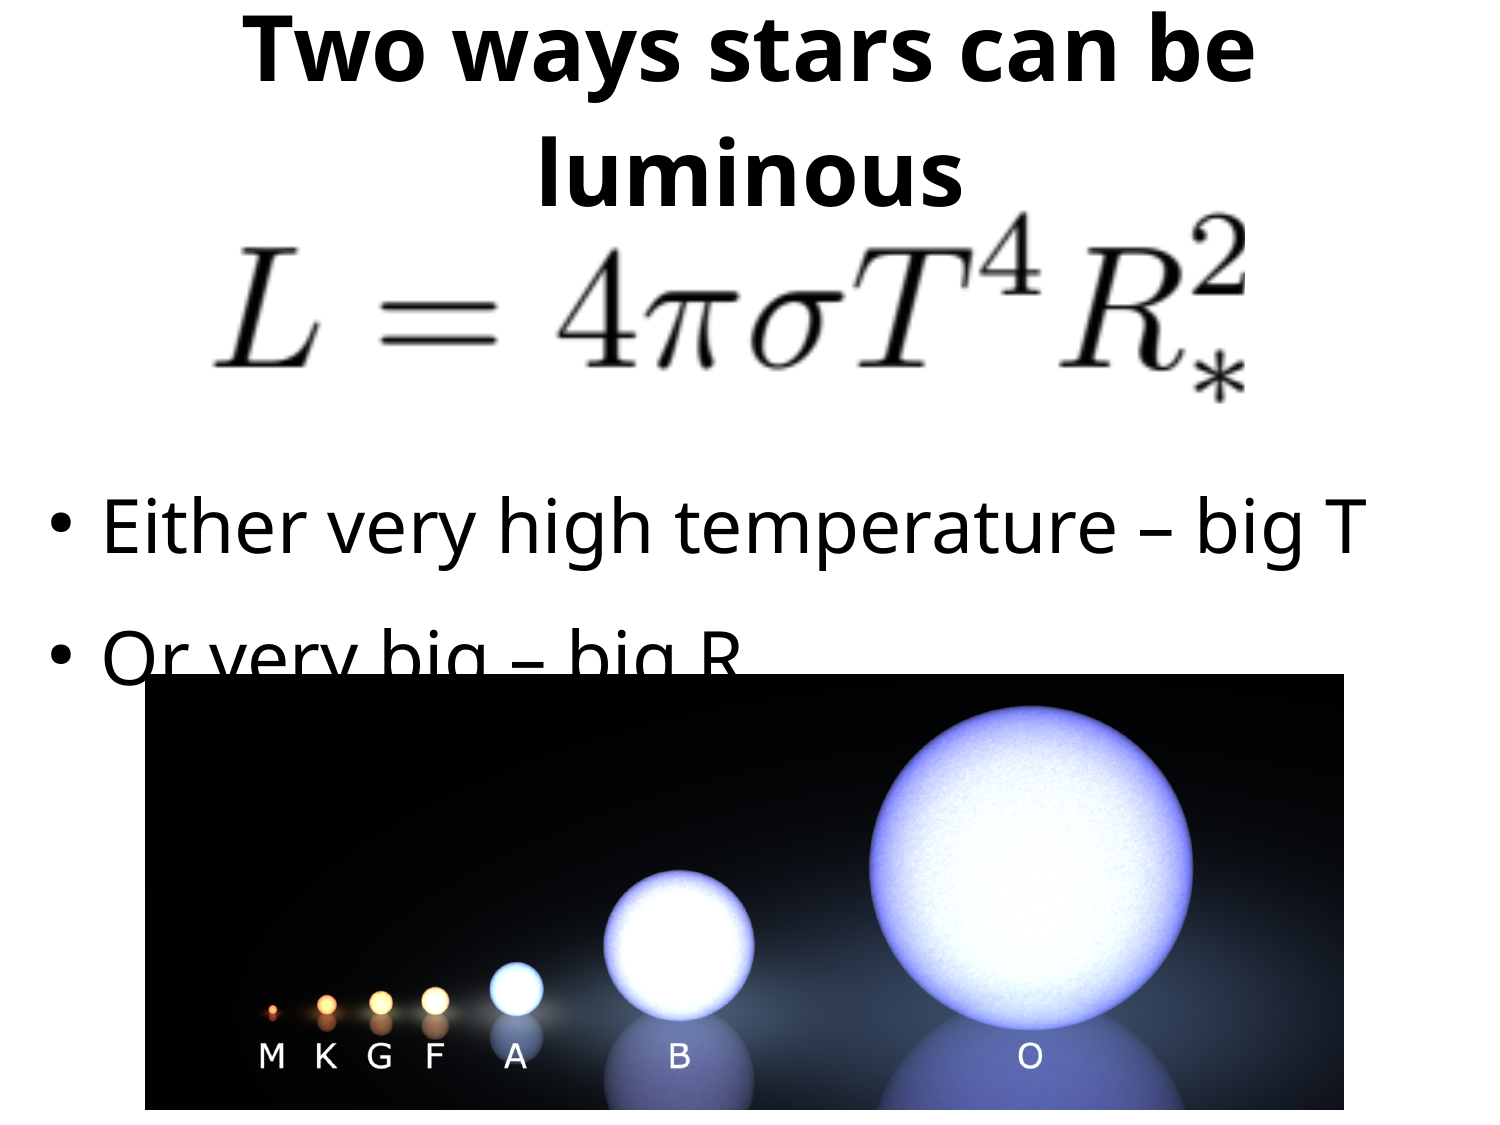

# Two ways stars can be luminous
Either very high temperature – big T
Or very big – big R